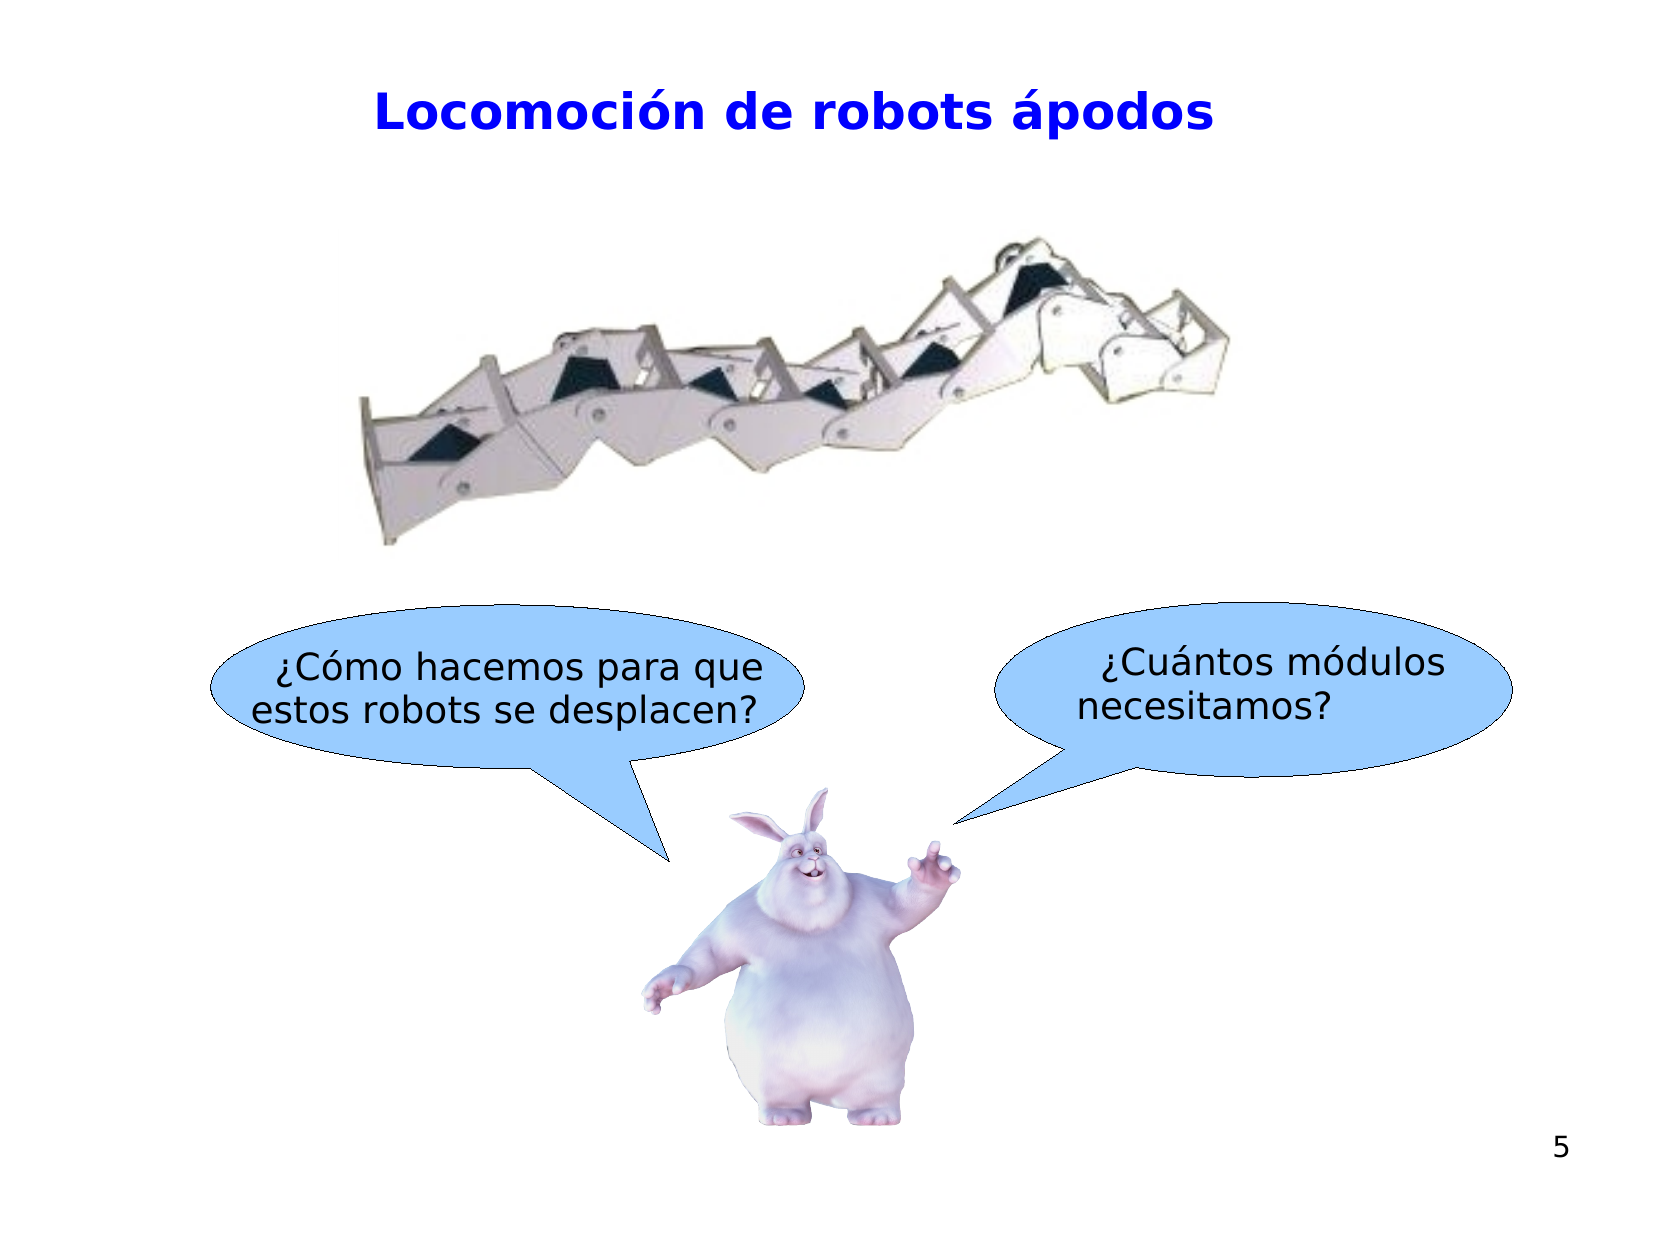

Locomoción de robots ápodos
 ¿Cuántos módulos necesitamos?
 ¿Cómo hacemos para que estos robots se desplacen?
5